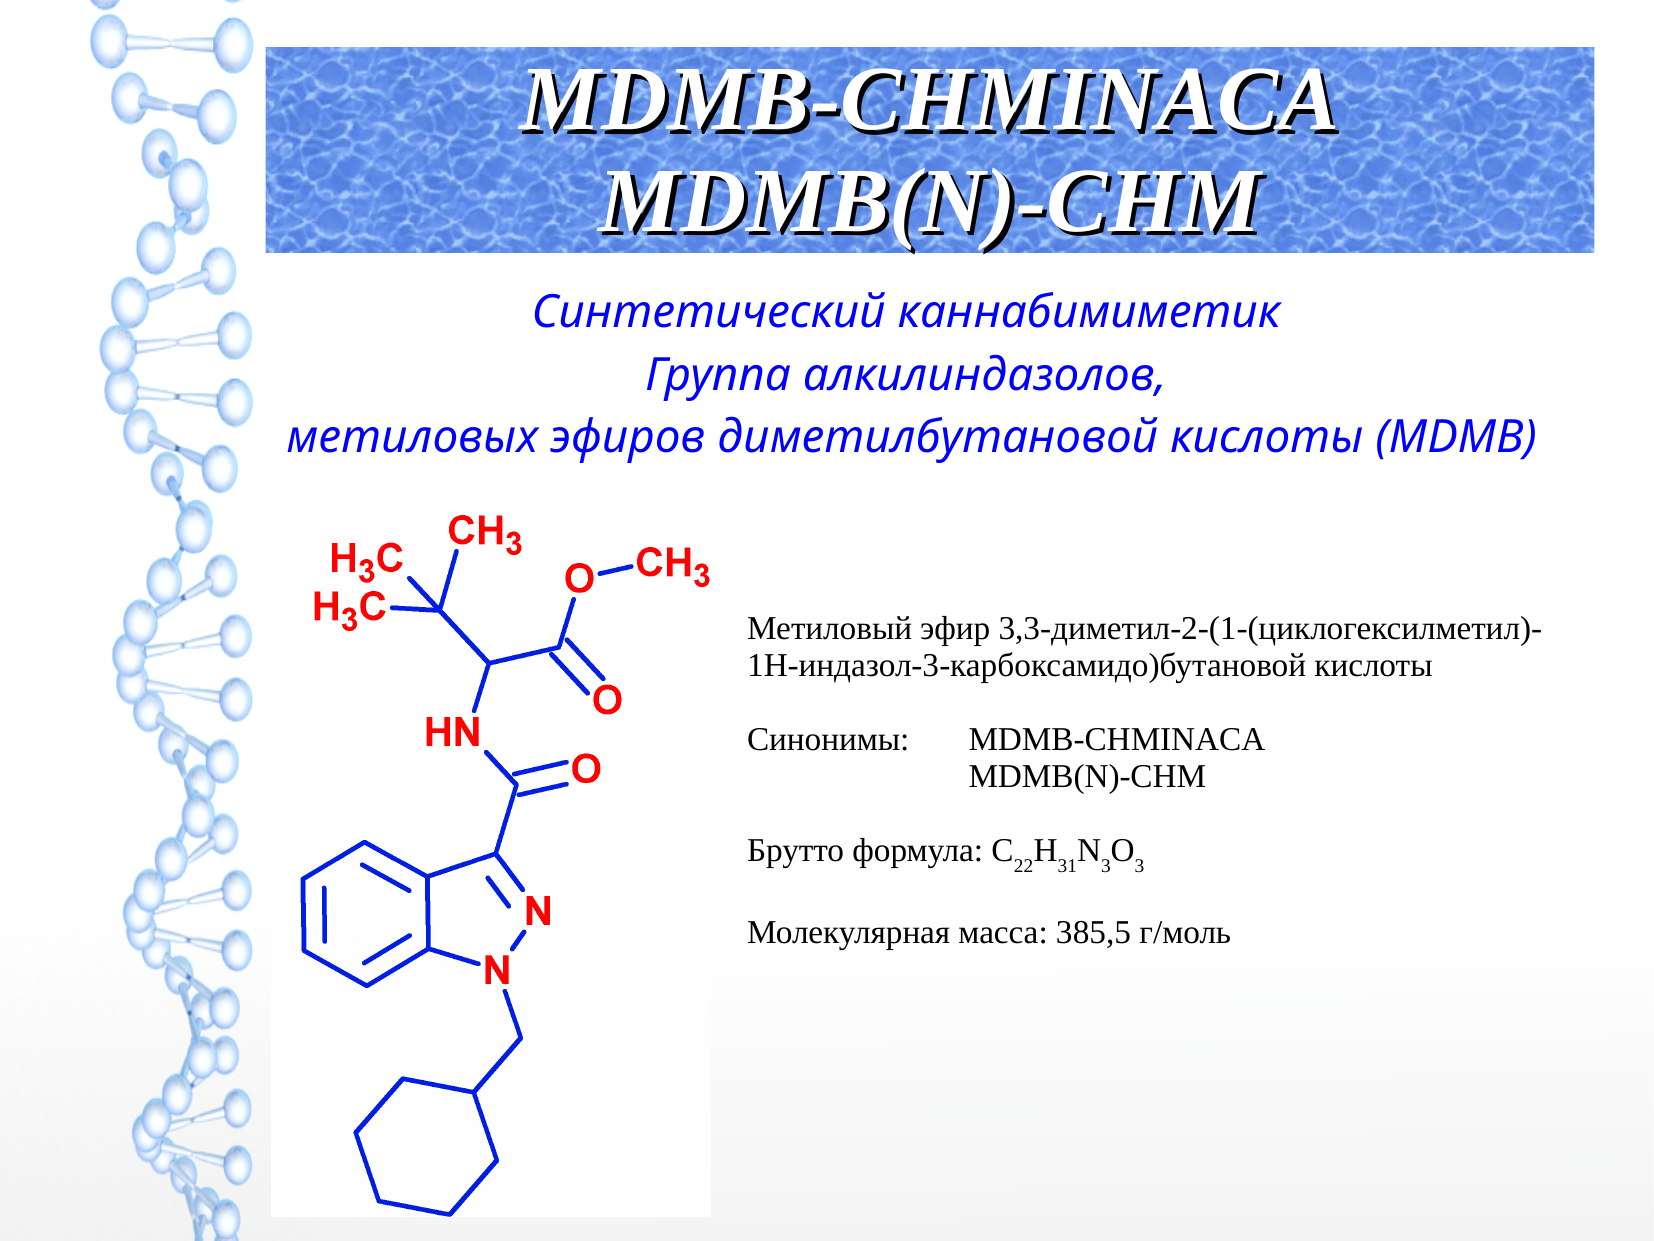

# MDMB-CHMINACA MDMB(N)-CHM
Синтетический каннабимиметик
Группа алкилиндазолов,
метиловых эфиров диметилбутановой кислоты (MDMB)
Метиловый эфир 3,3-диметил-2-(1-(циклогексилметил)-
1H-индазол-3-карбоксамидо)бутановой кислоты
Синонимы:	MDMB-CHMINACA
			MDMB(N)-CHM
Брутто формула: C22H31N3O3
Молекулярная масса: 385,5 г/моль